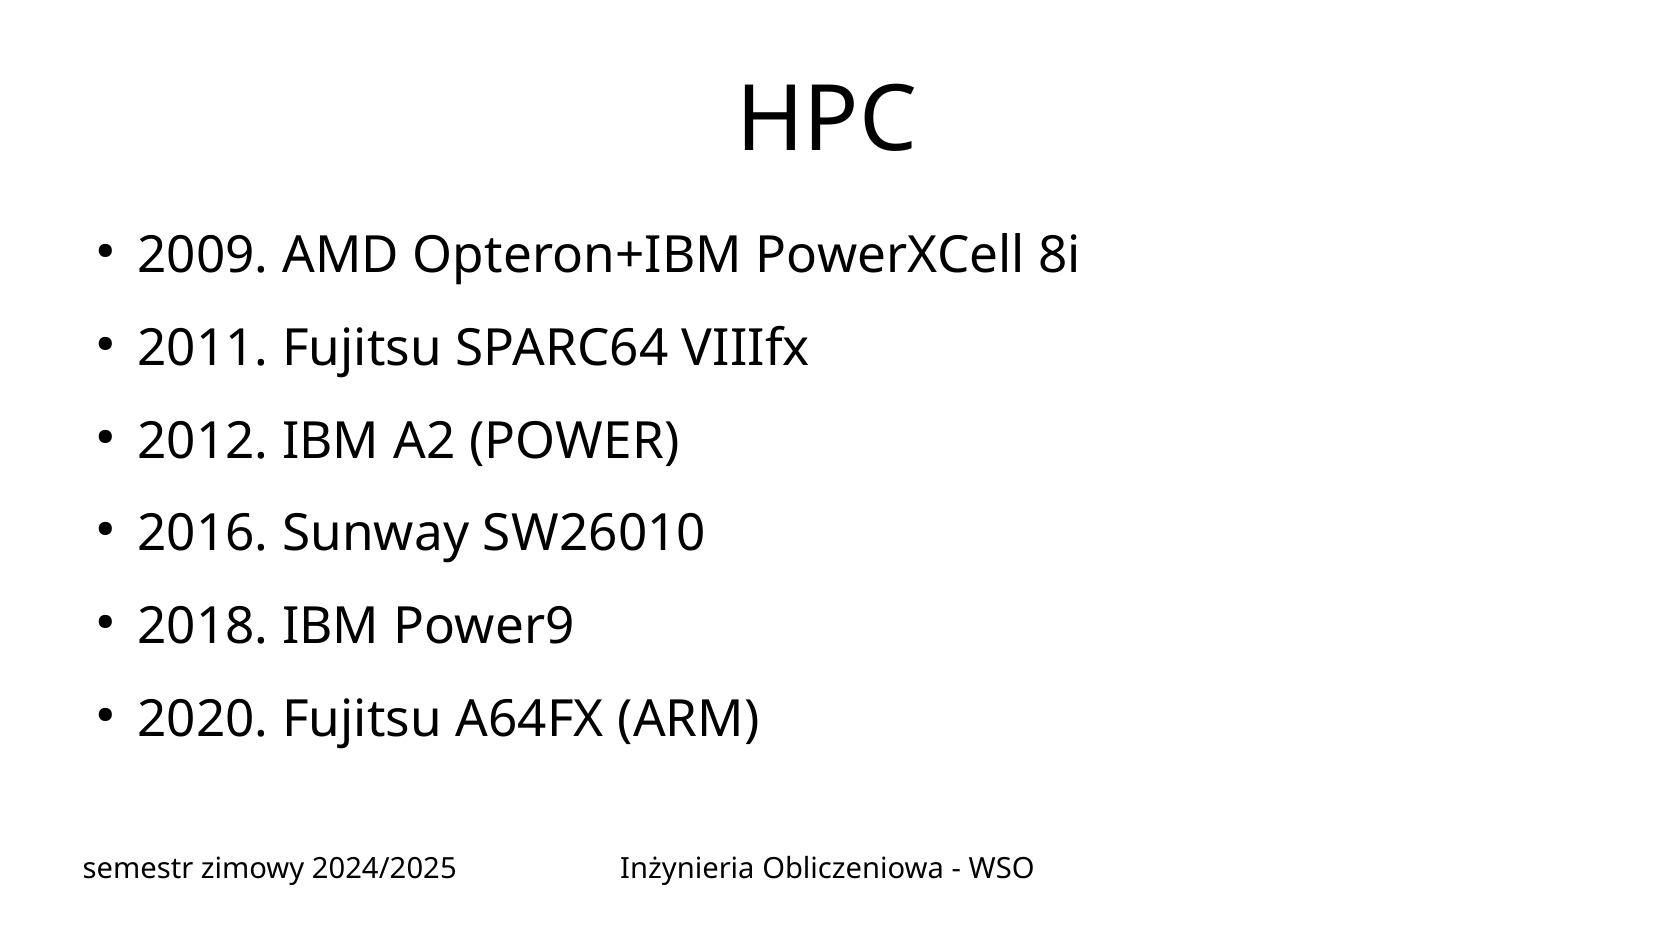

# HPC
2009. AMD Opteron+IBM PowerXCell 8i
2011. Fujitsu SPARC64 VIIIfx
2012. IBM A2 (POWER)
2016. Sunway SW26010
2018. IBM Power9
2020. Fujitsu A64FX (ARM)
semestr zimowy 2024/2025
Inżynieria Obliczeniowa - WSO